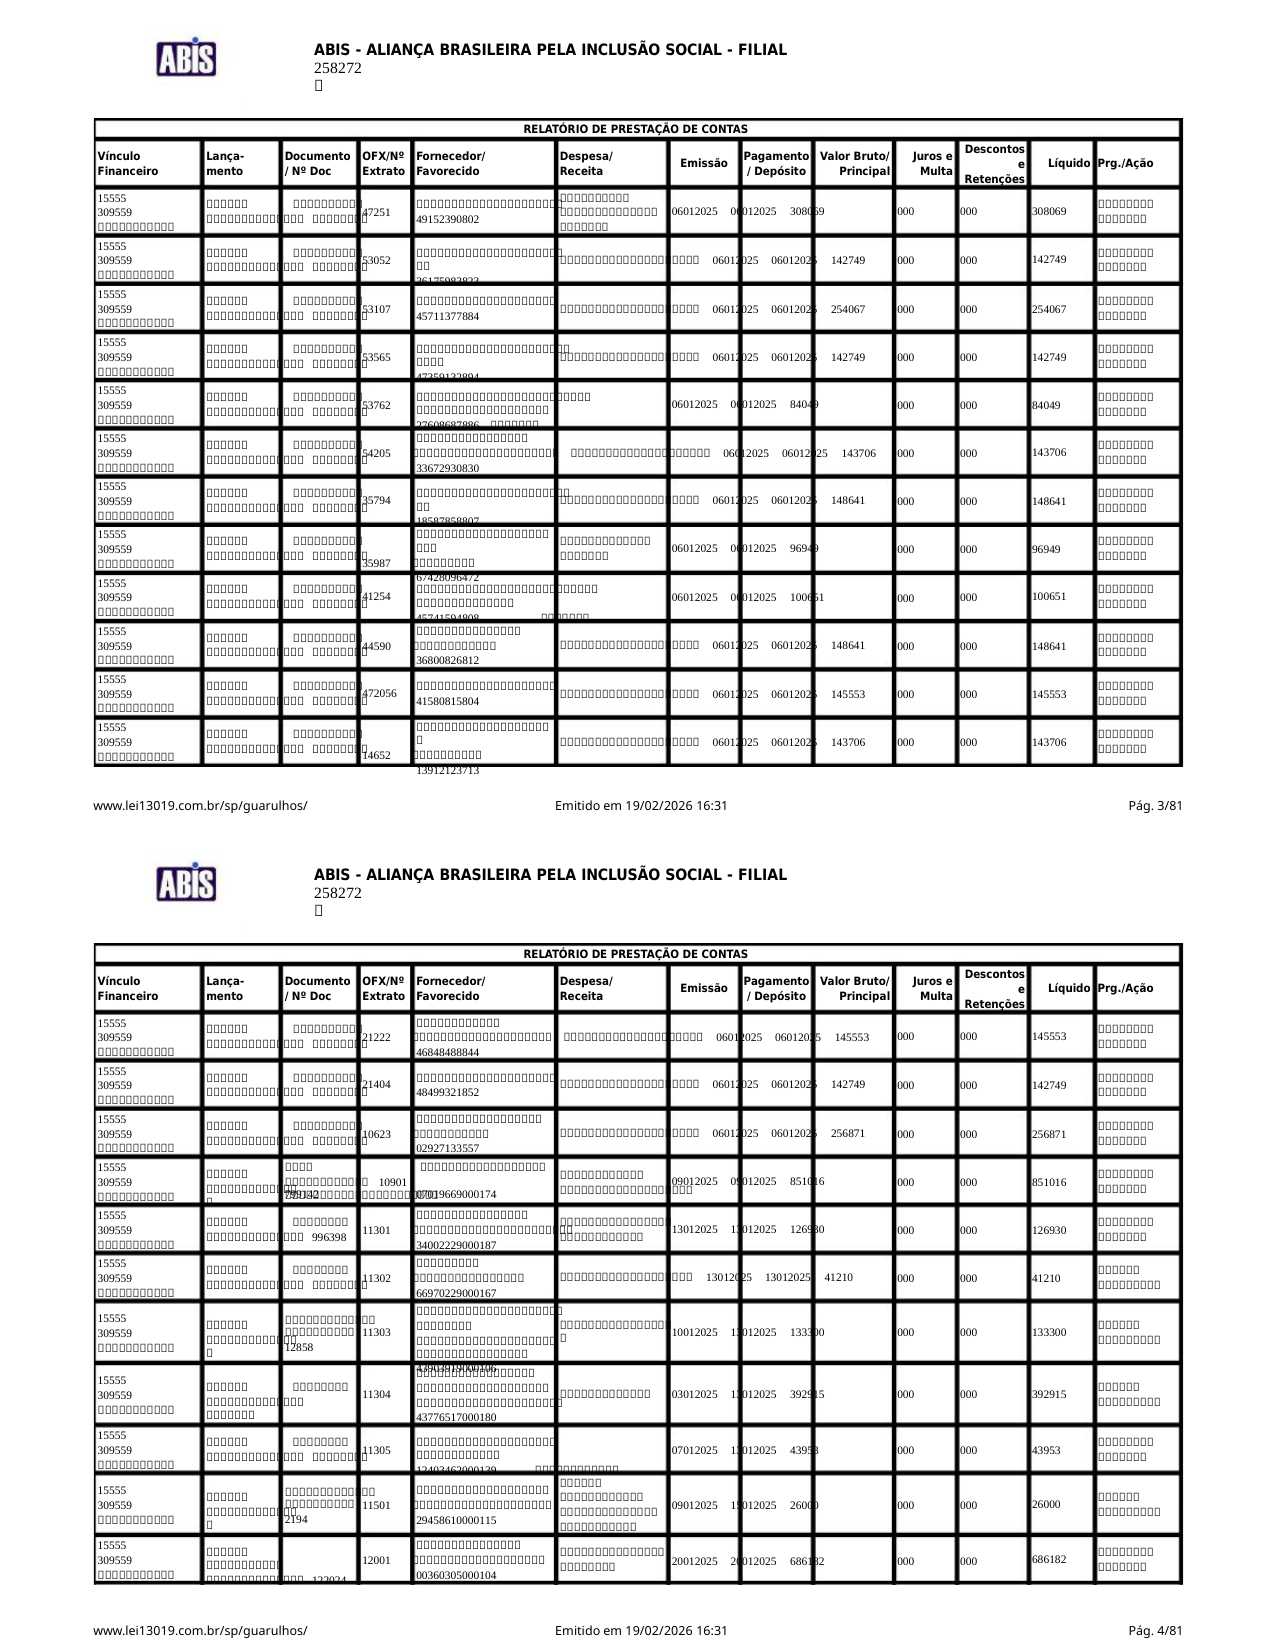

ABIS - ALIANÇA BRASILEIRA PELA INCLUSÃO SOCIAL - FILIAL


RELATÓRIO DE PRESTAÇÃO DE CONTAS
Descontos
e
Retenções
Vínculo
Financeiro
Lança-
mento
Documento
/ Nº Doc
OFX/Nº
Extrato
Fornecedor/
Favorecido
Despesa/
Receita
Pagamento
/ Depósito
Valor Bruto/
Principal
Juros e
Multa
Emissão
Líquido Prg./Ação






 
 









  

















 
 




   
   
   


















 
 







 
 







 
 
 
 


  




     

 
 








 
 





   




 

 
 




  
  



 
 
 
 











 

 
 


   
   
   



 
 









 

 
 


www.lei13019.com.br/sp/guarulhos/
Emitido em 19/02/2026 16:31
Pág. 3/81
ABIS - ALIANÇA BRASILEIRA PELA INCLUSÃO SOCIAL - FILIAL


RELATÓRIO DE PRESTAÇÃO DE CONTAS
Descontos
e
Retenções
Vínculo
Financeiro
Lança-
mento
Documento
/ Nº Doc
OFX/Nº
Extrato
Fornecedor/
Favorecido
Despesa/
Receita
Pagamento
/ Depósito
Valor Bruto/
Principal
Juros e
Multa
Emissão
Líquido Prg./Ação




     

 
 


















 
 





   









 

 
 


   





 
  




  






 

 
 




  




 

 
 



   


 












  










 
 





  
  
  
  













 
 

 
 







 















 

 
 





www.lei13019.com.br/sp/guarulhos/
Emitido em 19/02/2026 16:31
Pág. 4/81